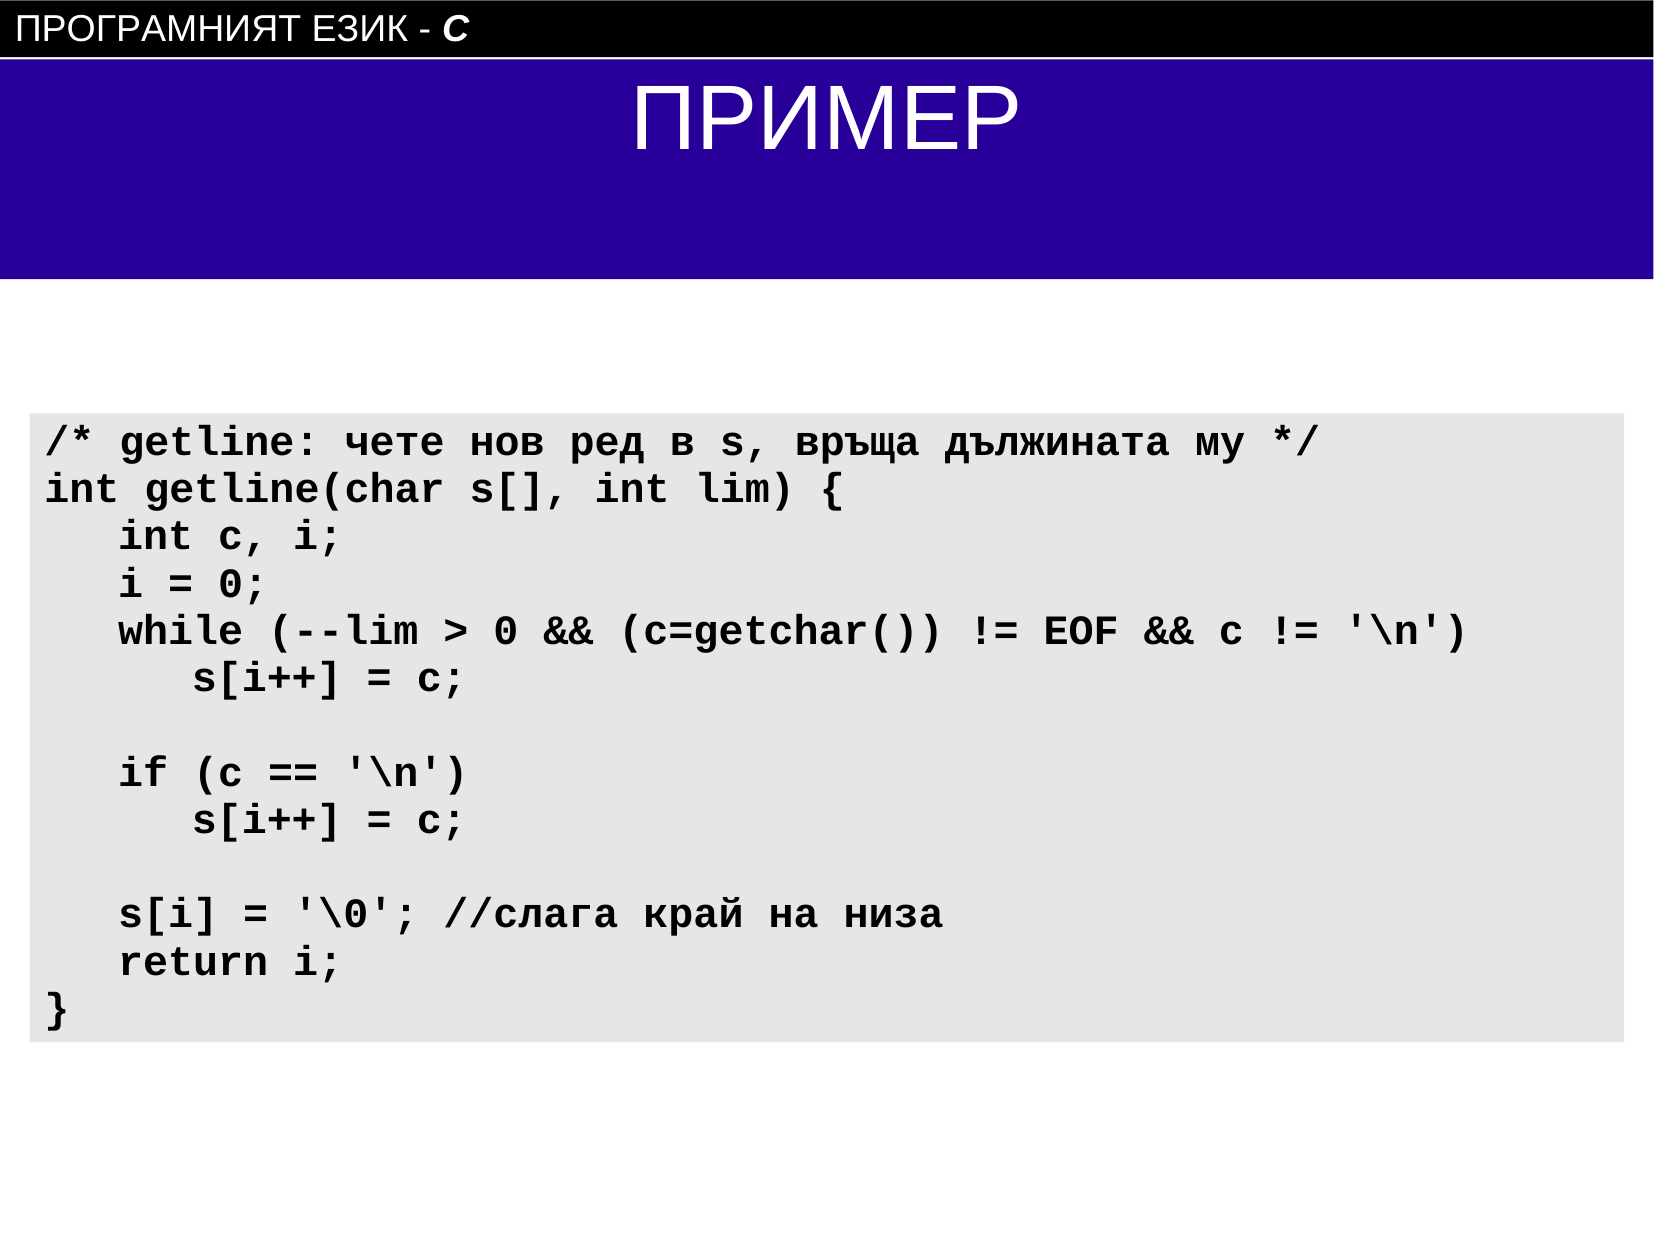

ПРОГРАМНИЯT ЕЗИК - С
								 ПРИМЕР
/* getline: чете нов ред в s, връща дължината му */
int getline(char s[], int lim) {
	int c, i;
	i = 0;
	while (--lim > 0 && (c=getchar()) != EOF && c != '\n')
		s[i++] = c;
	if (c == '\n')
		s[i++] = c;
	s[i] = '\0'; //слага край на низа
	return i;
}